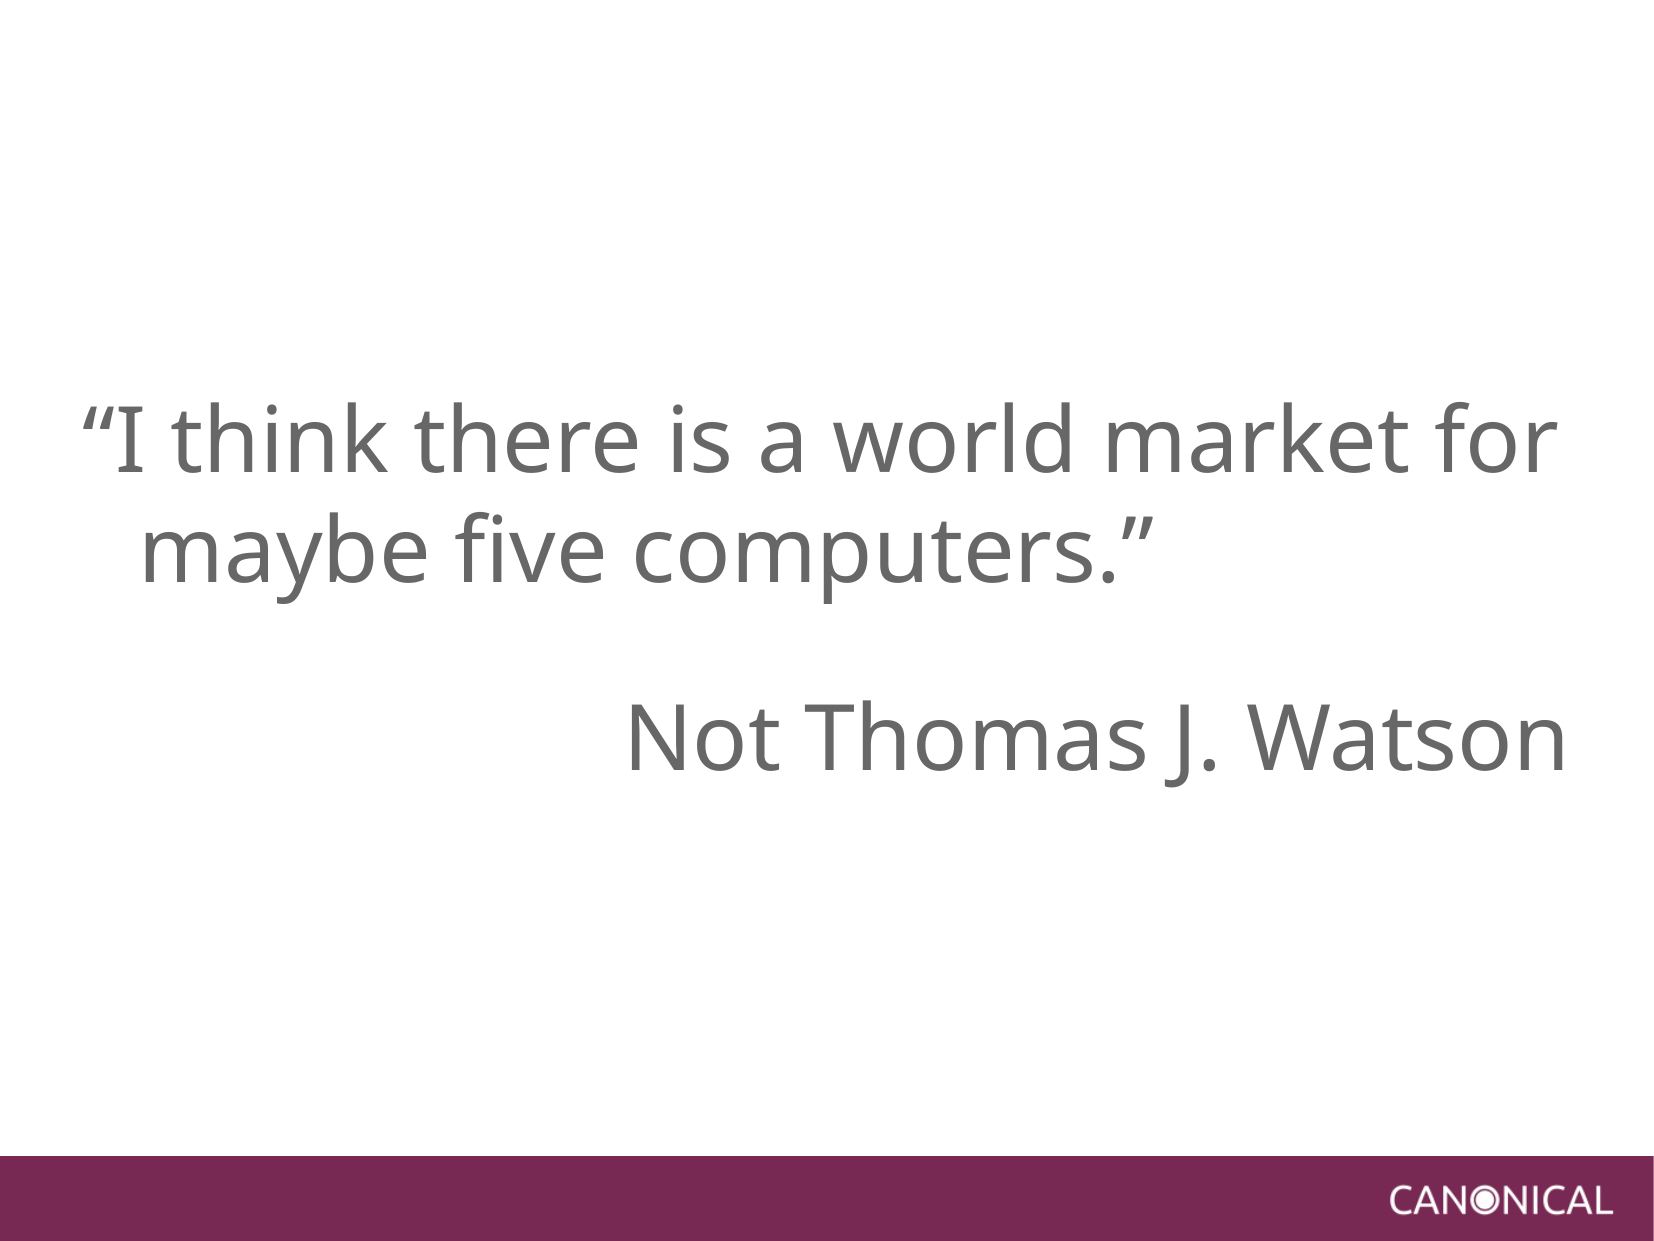

# “I think there is a world market for maybe five computers.”
 Not Thomas J. Watson